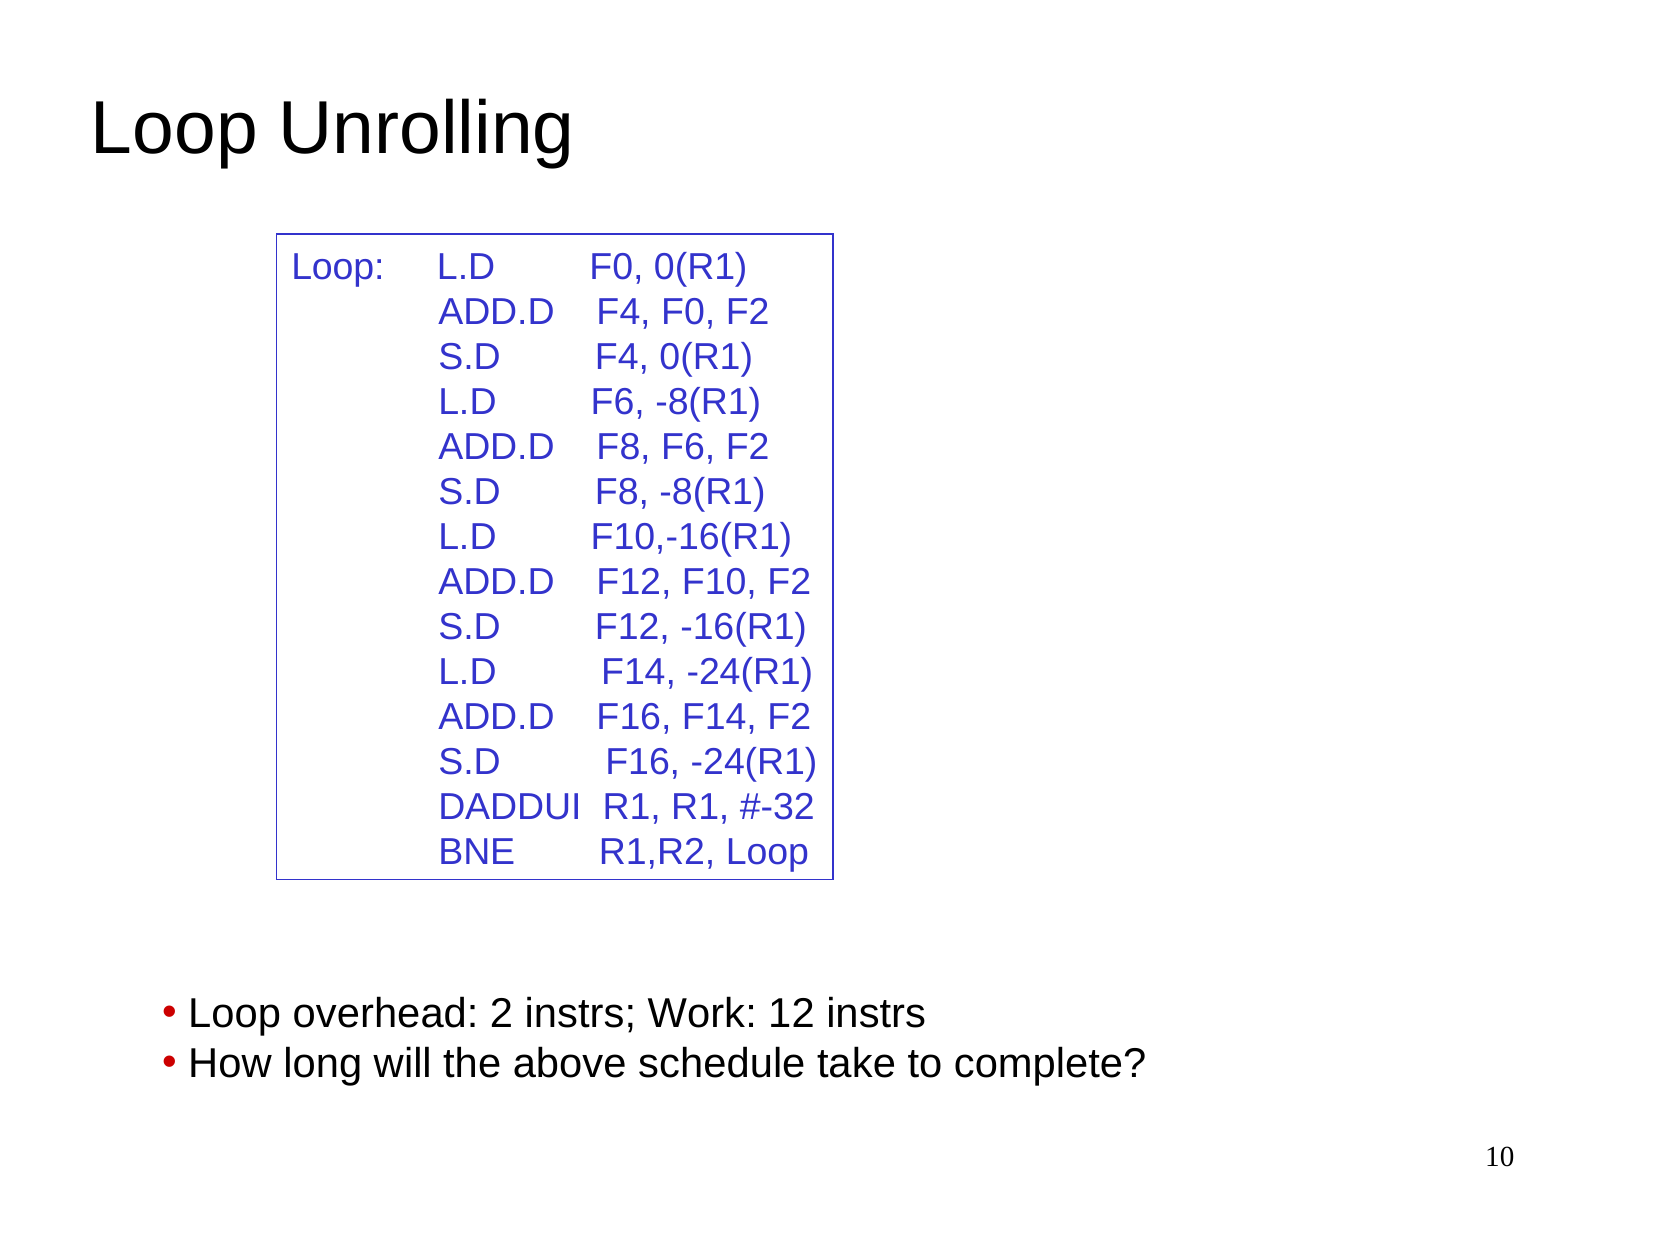

Loop Unrolling
Loop: L.D F0, 0(R1)
 ADD.D F4, F0, F2
 S.D F4, 0(R1)
 L.D F6, -8(R1)
 ADD.D F8, F6, F2
 S.D F8, -8(R1)
 L.D F10,-16(R1)
 ADD.D F12, F10, F2
 S.D F12, -16(R1)
 L.D F14, -24(R1)
 ADD.D F16, F14, F2
 S.D F16, -24(R1)
 DADDUI R1, R1, #-32
 BNE R1,R2, Loop
 Loop overhead: 2 instrs; Work: 12 instrs
 How long will the above schedule take to complete?